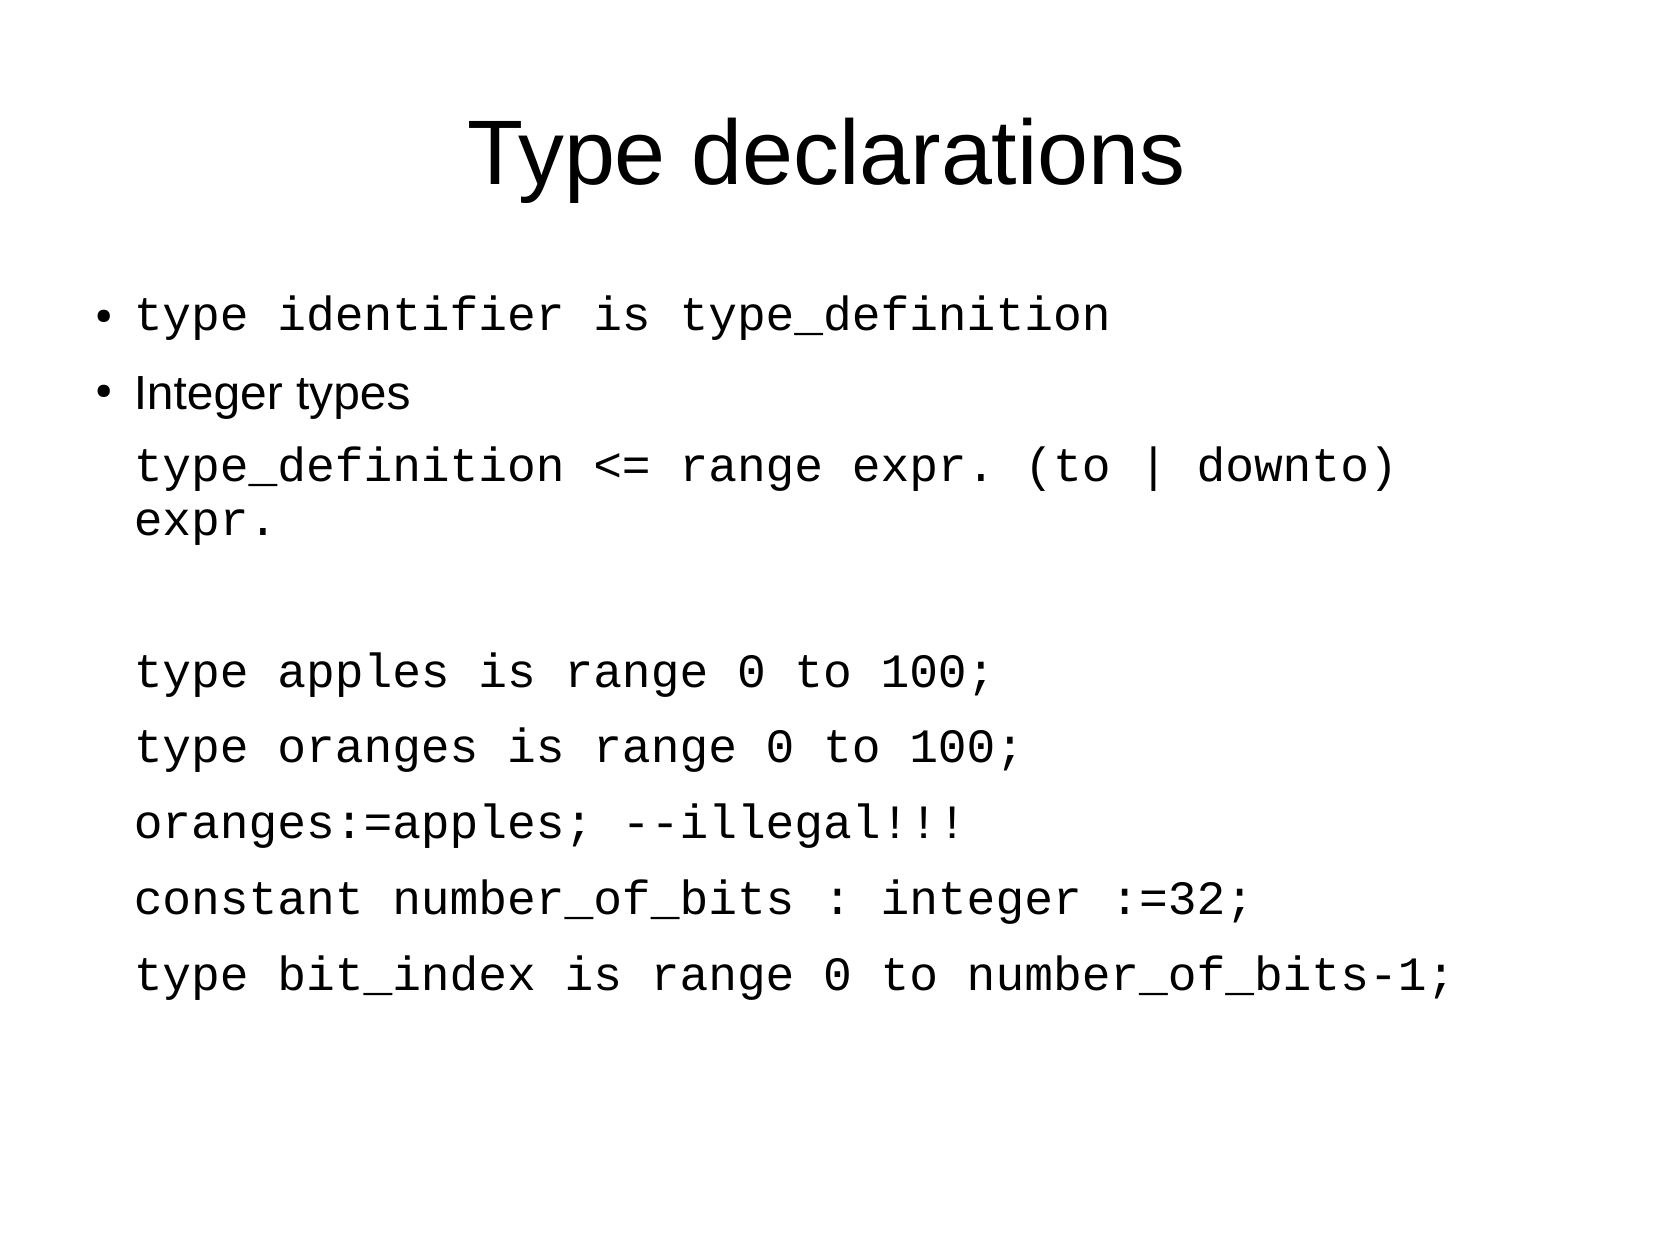

# Type declarations
type identifier is type_definition
Integer types
type_definition <= range expr. (to | downto) expr.
type apples is range 0 to 100;
type oranges is range 0 to 100;
oranges:=apples; --illegal!!!
constant number_of_bits : integer :=32;
type bit_index is range 0 to number_of_bits-1;